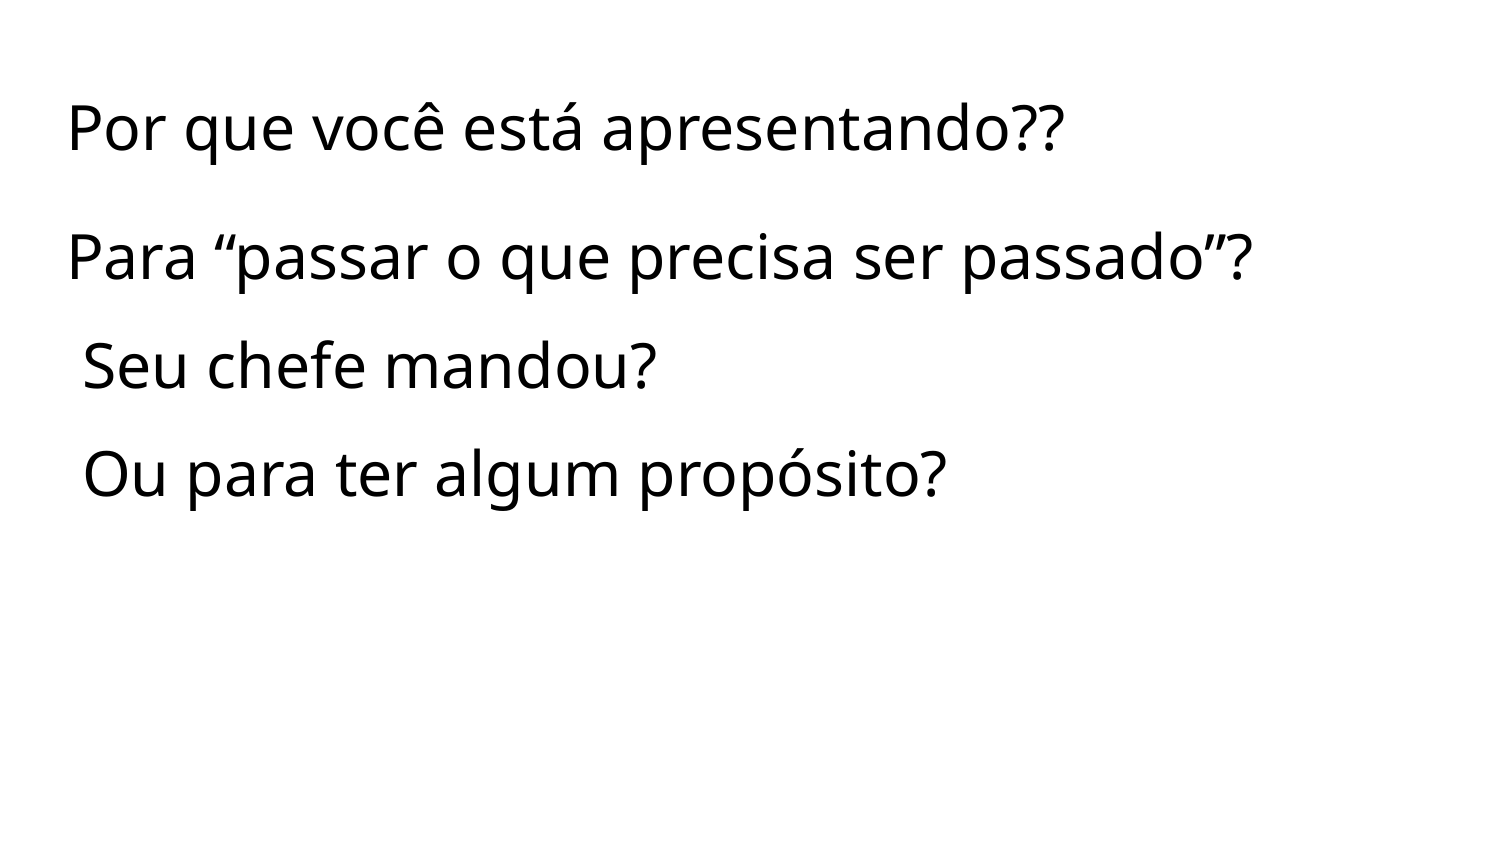

# Por que você está apresentando??
Para “passar o que precisa ser passado”?
 Seu chefe mandou?
 Ou para ter algum propósito?